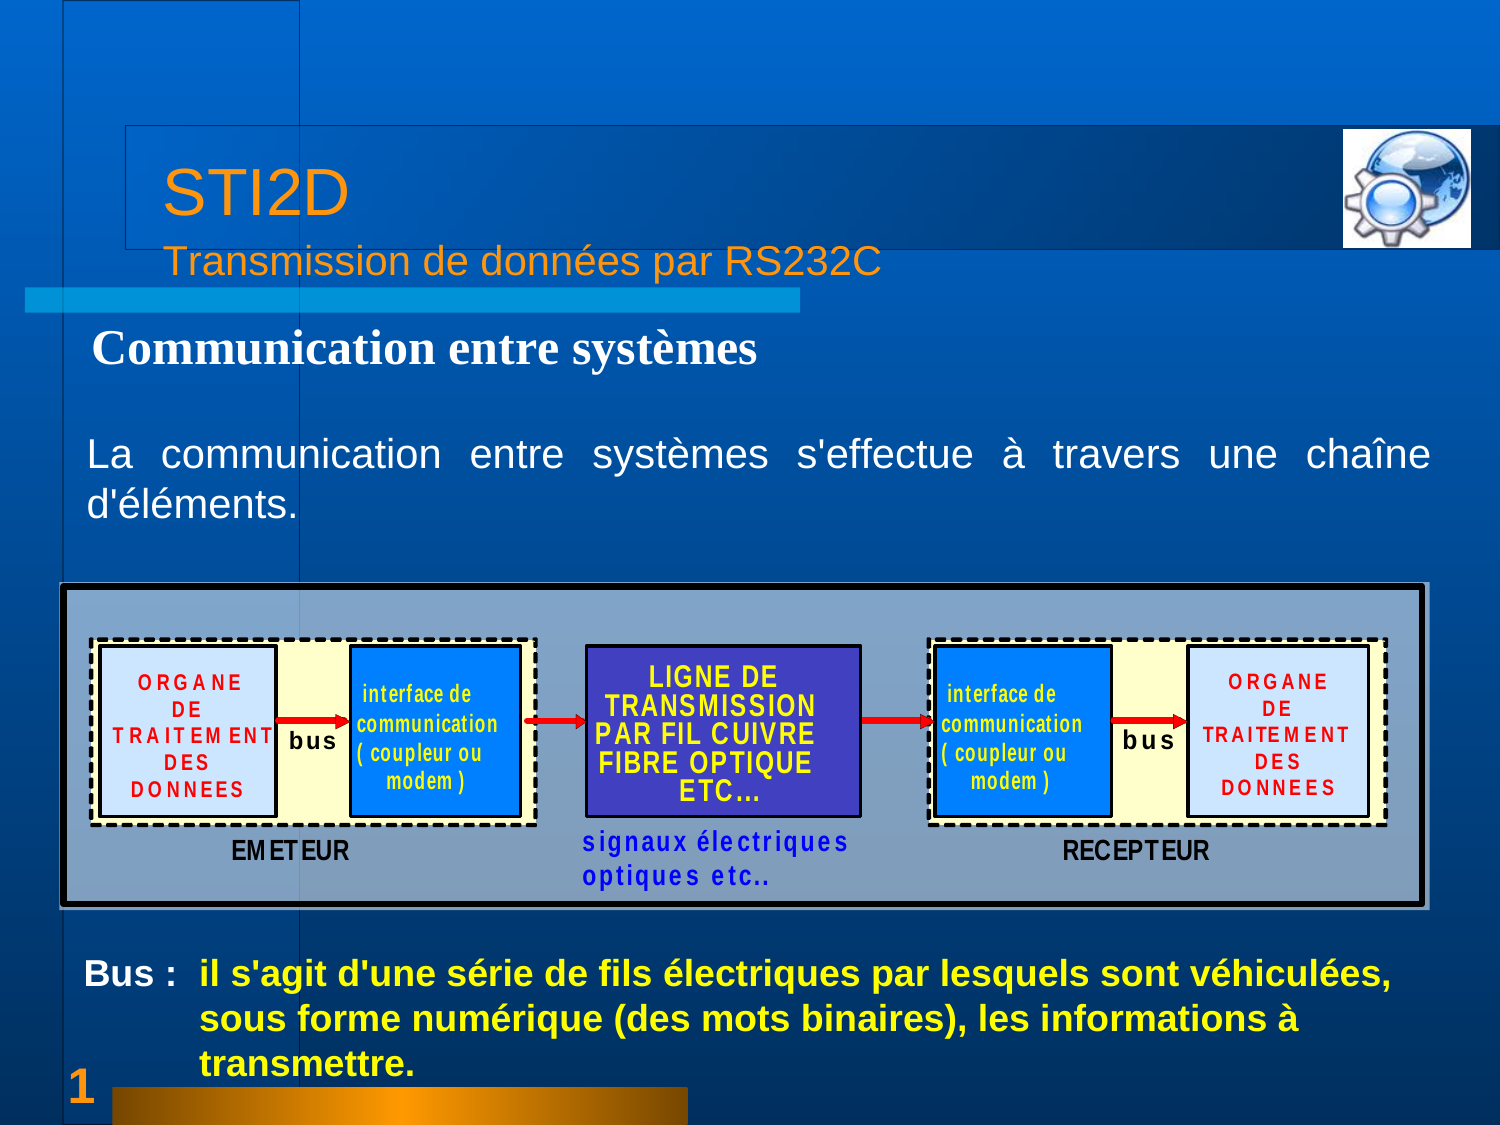

Communication entre systèmes
La communication entre systèmes s'effectue à travers une chaîne d'éléments.
Bus :
il s'agit d'une série de fils électriques par lesquels sont véhiculées, sous forme numérique (des mots binaires), les informations à transmettre.